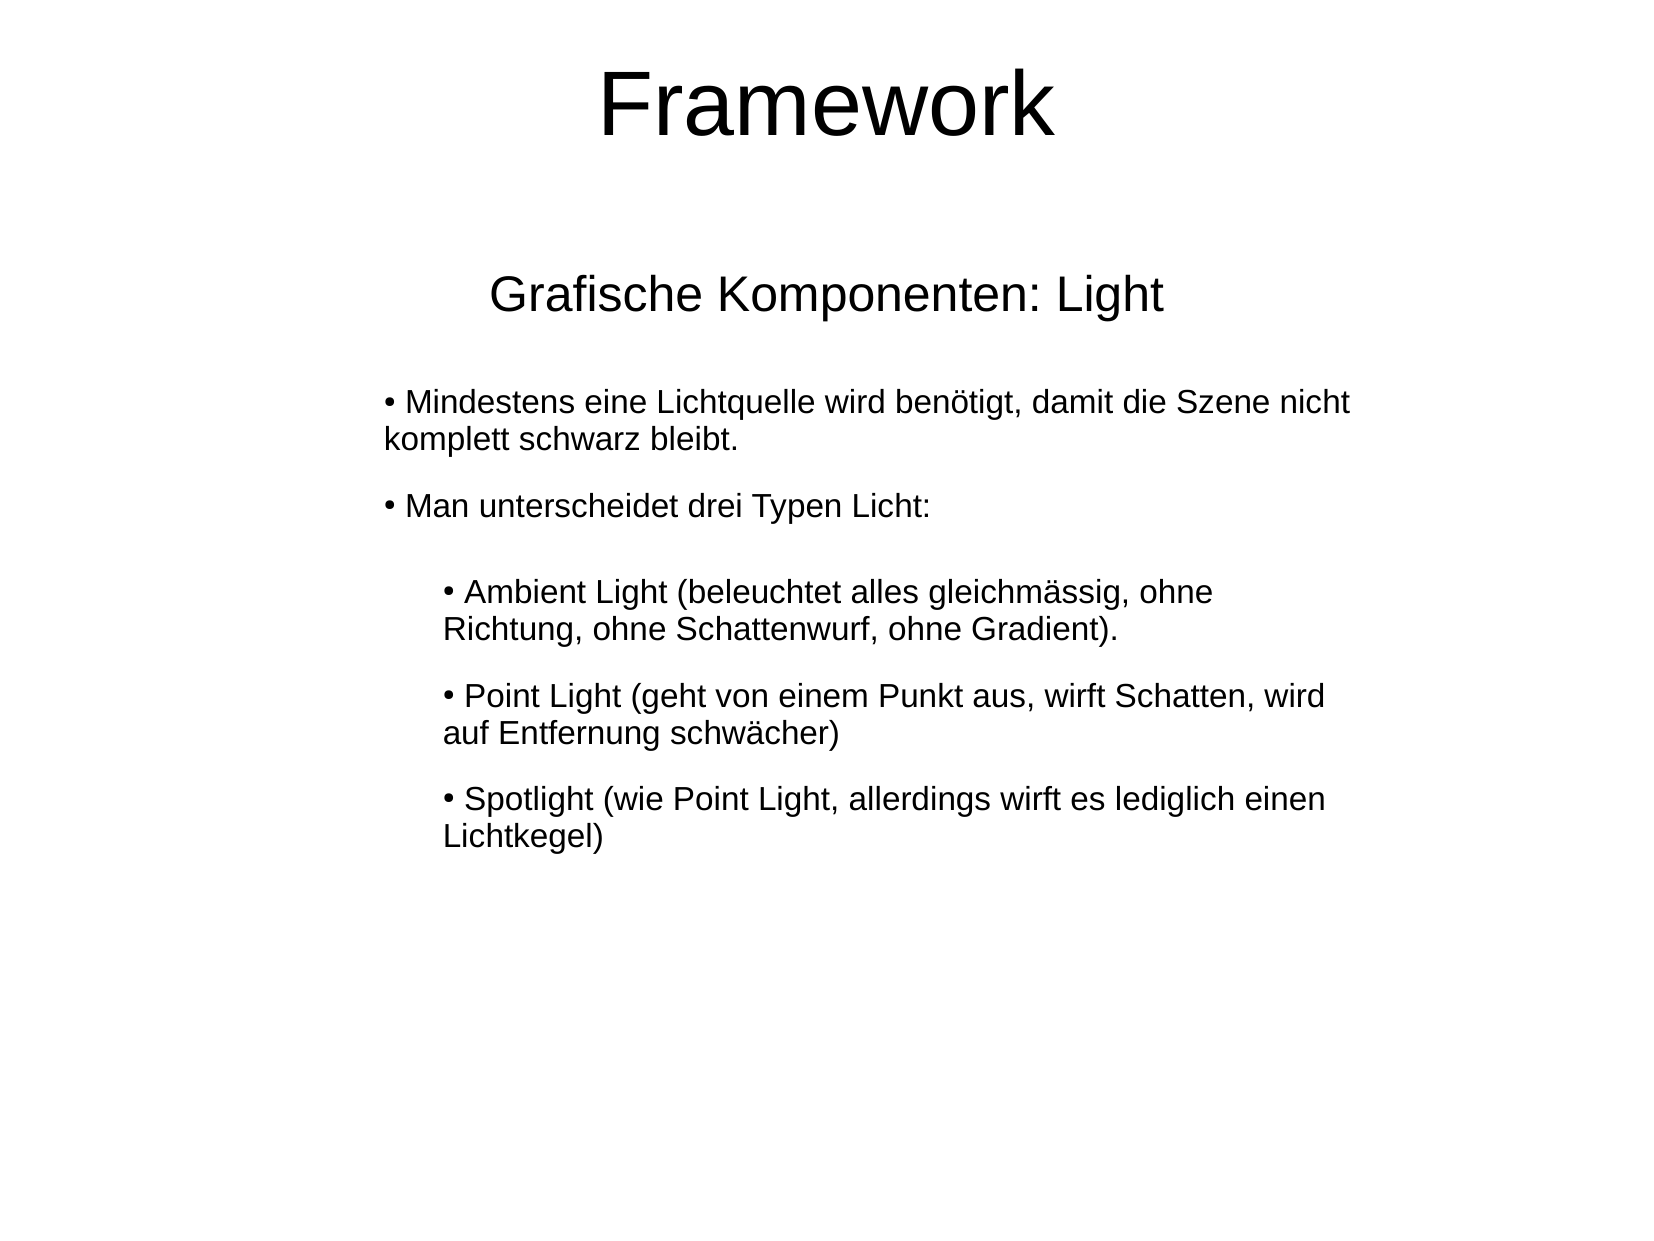

# Framework
Grafische Komponenten: Light
 Mindestens eine Lichtquelle wird benötigt, damit die Szene nicht komplett schwarz bleibt.
 Man unterscheidet drei Typen Licht:
 Ambient Light (beleuchtet alles gleichmässig, ohne Richtung, ohne Schattenwurf, ohne Gradient).
 Point Light (geht von einem Punkt aus, wirft Schatten, wird auf Entfernung schwächer)
 Spotlight (wie Point Light, allerdings wirft es lediglich einen Lichtkegel)